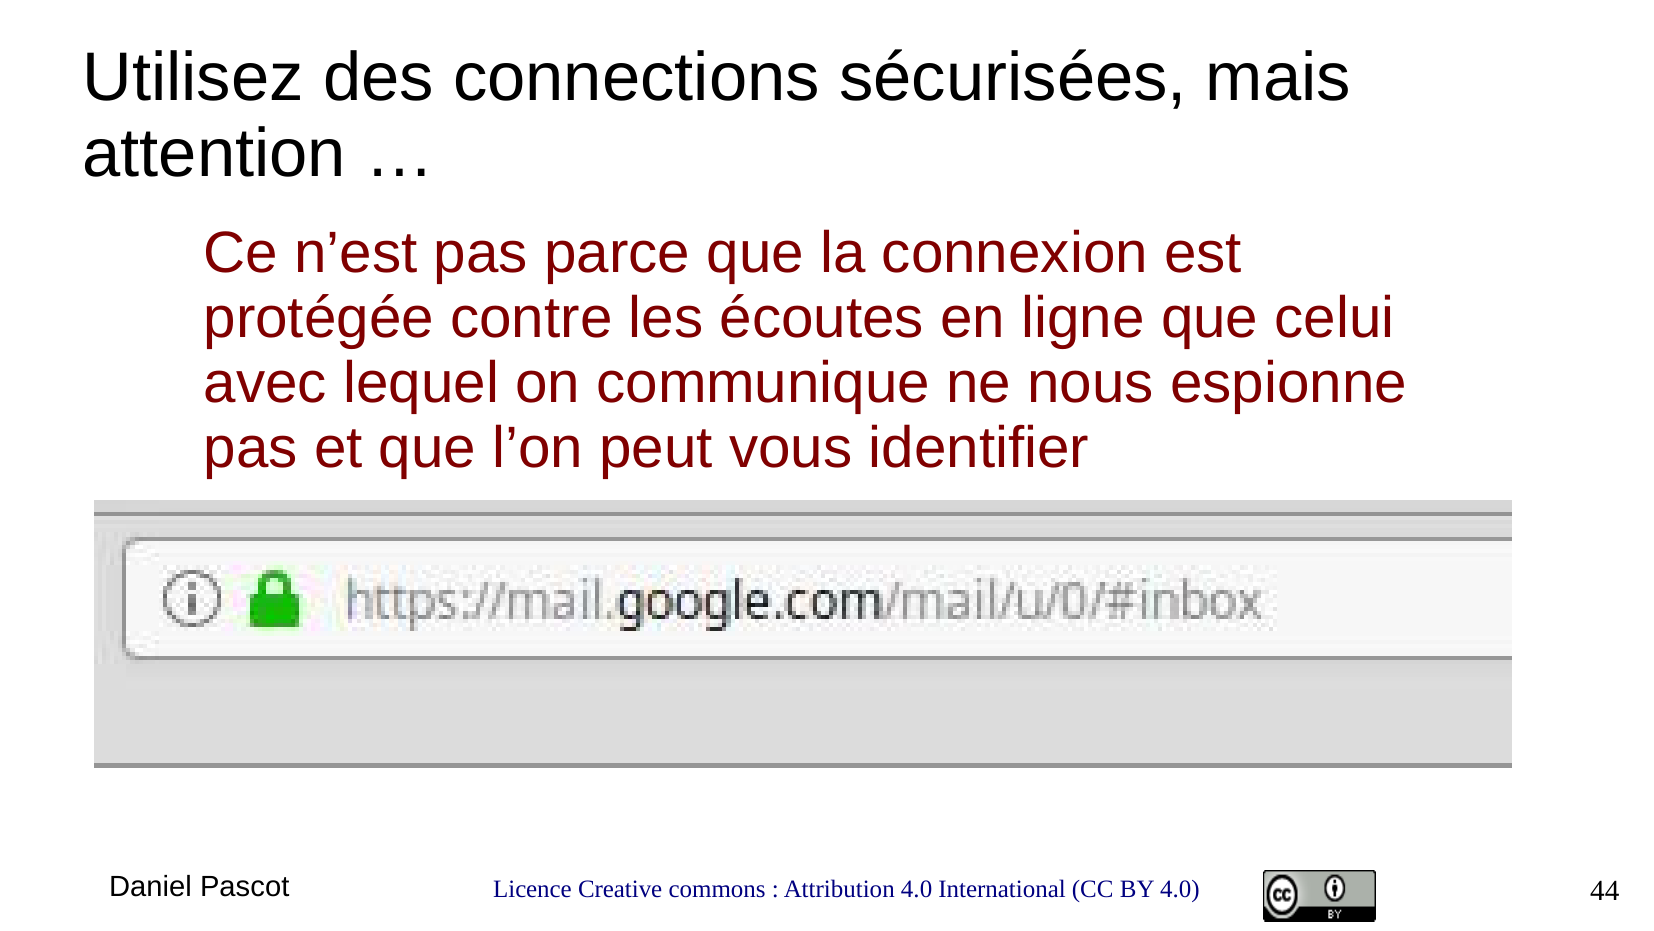

# Utilisez des connections sécurisées, mais attention …
Ce n’est pas parce que la connexion est protégée contre les écoutes en ligne que celui avec lequel on communique ne nous espionne pas et que l’on peut vous identifier
44